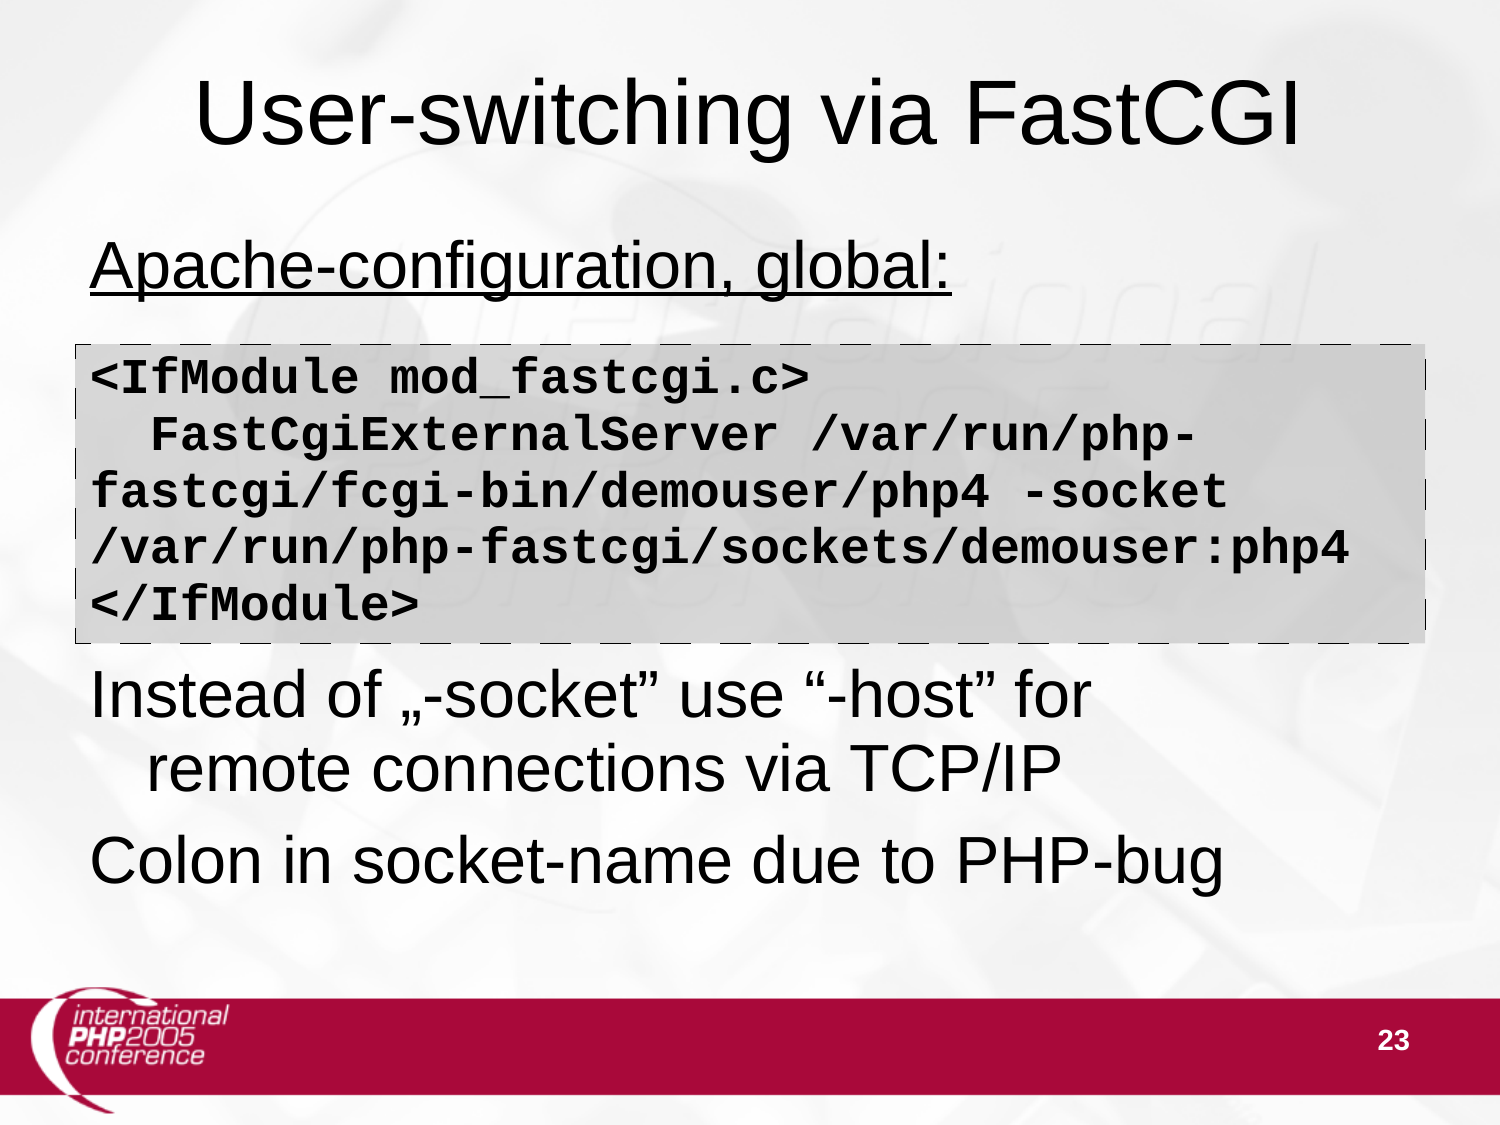

# User-switching via FastCGI
Apache-configuration, global:
Instead of „-socket” use “-host” for
remote connections via TCP/IP
Colon in socket-name due to PHP-bug
<IfModule mod_fastcgi.c>
 FastCgiExternalServer /var/run/php-fastcgi/fcgi-bin/demouser/php4 -socket /var/run/php-fastcgi/sockets/demouser:php4
</IfModule>
23